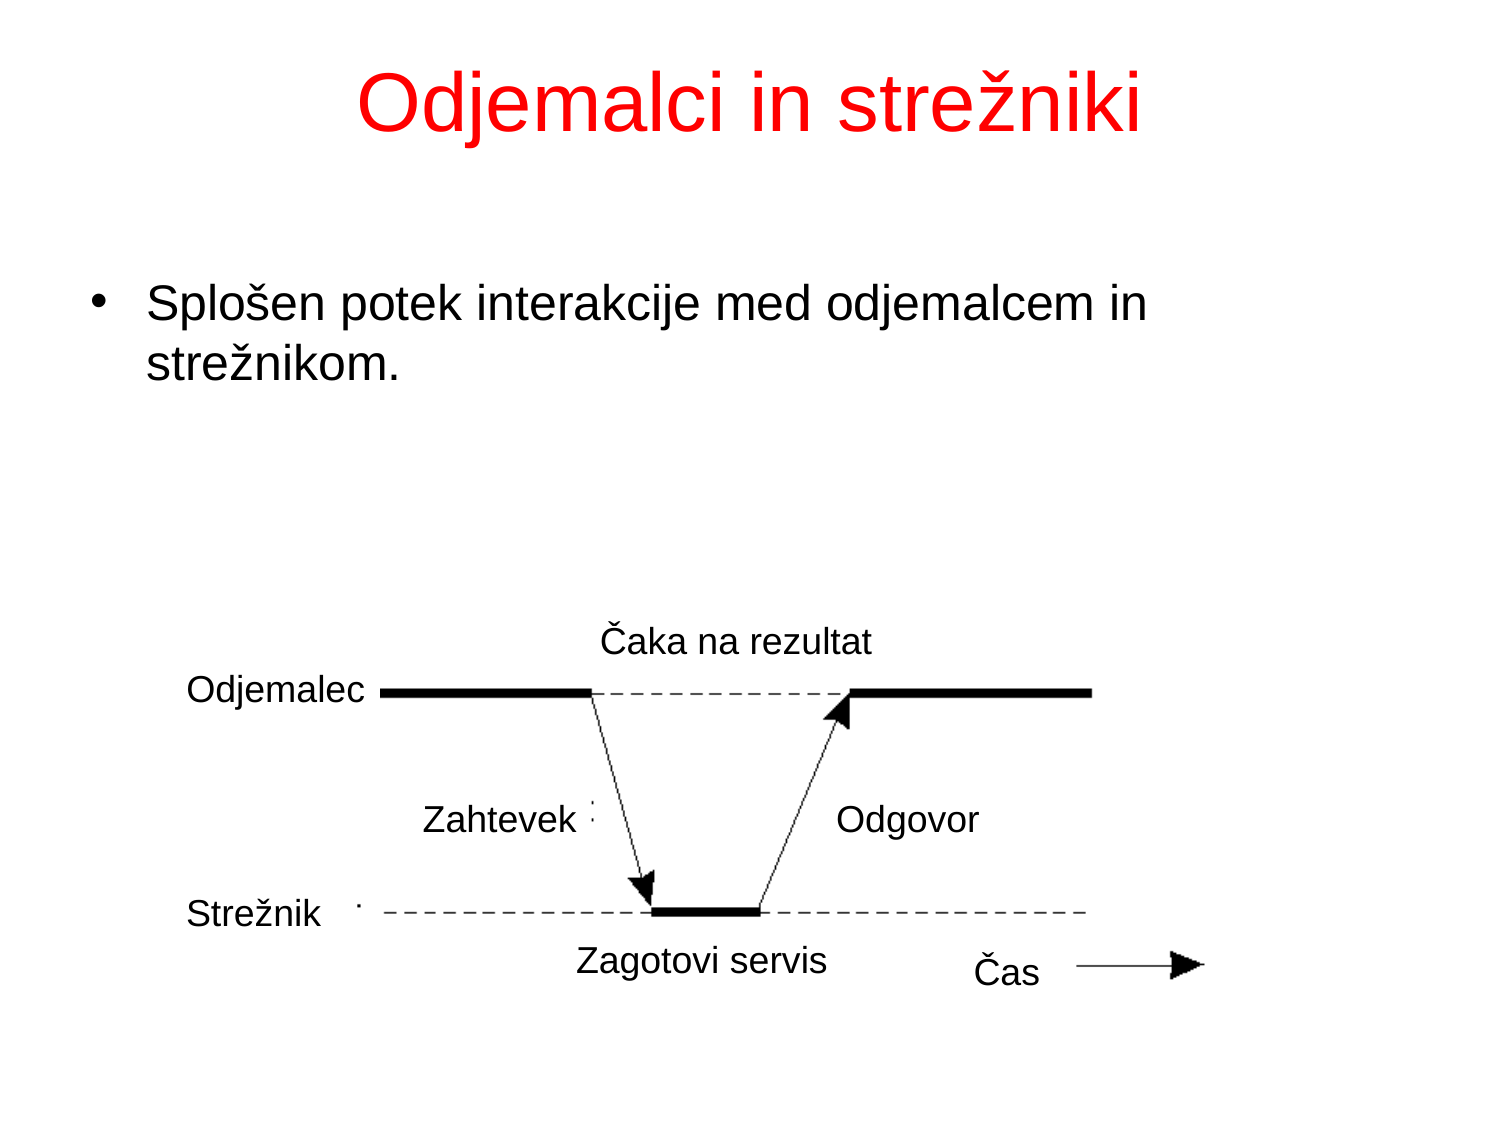

# Odjemalci in strežniki
Splošen potek interakcije med odjemalcem in strežnikom.
Čaka na rezultat
Odjemalec
Zahtevek
Odgovor
Strežnik
Zagotovi servis
 Čas